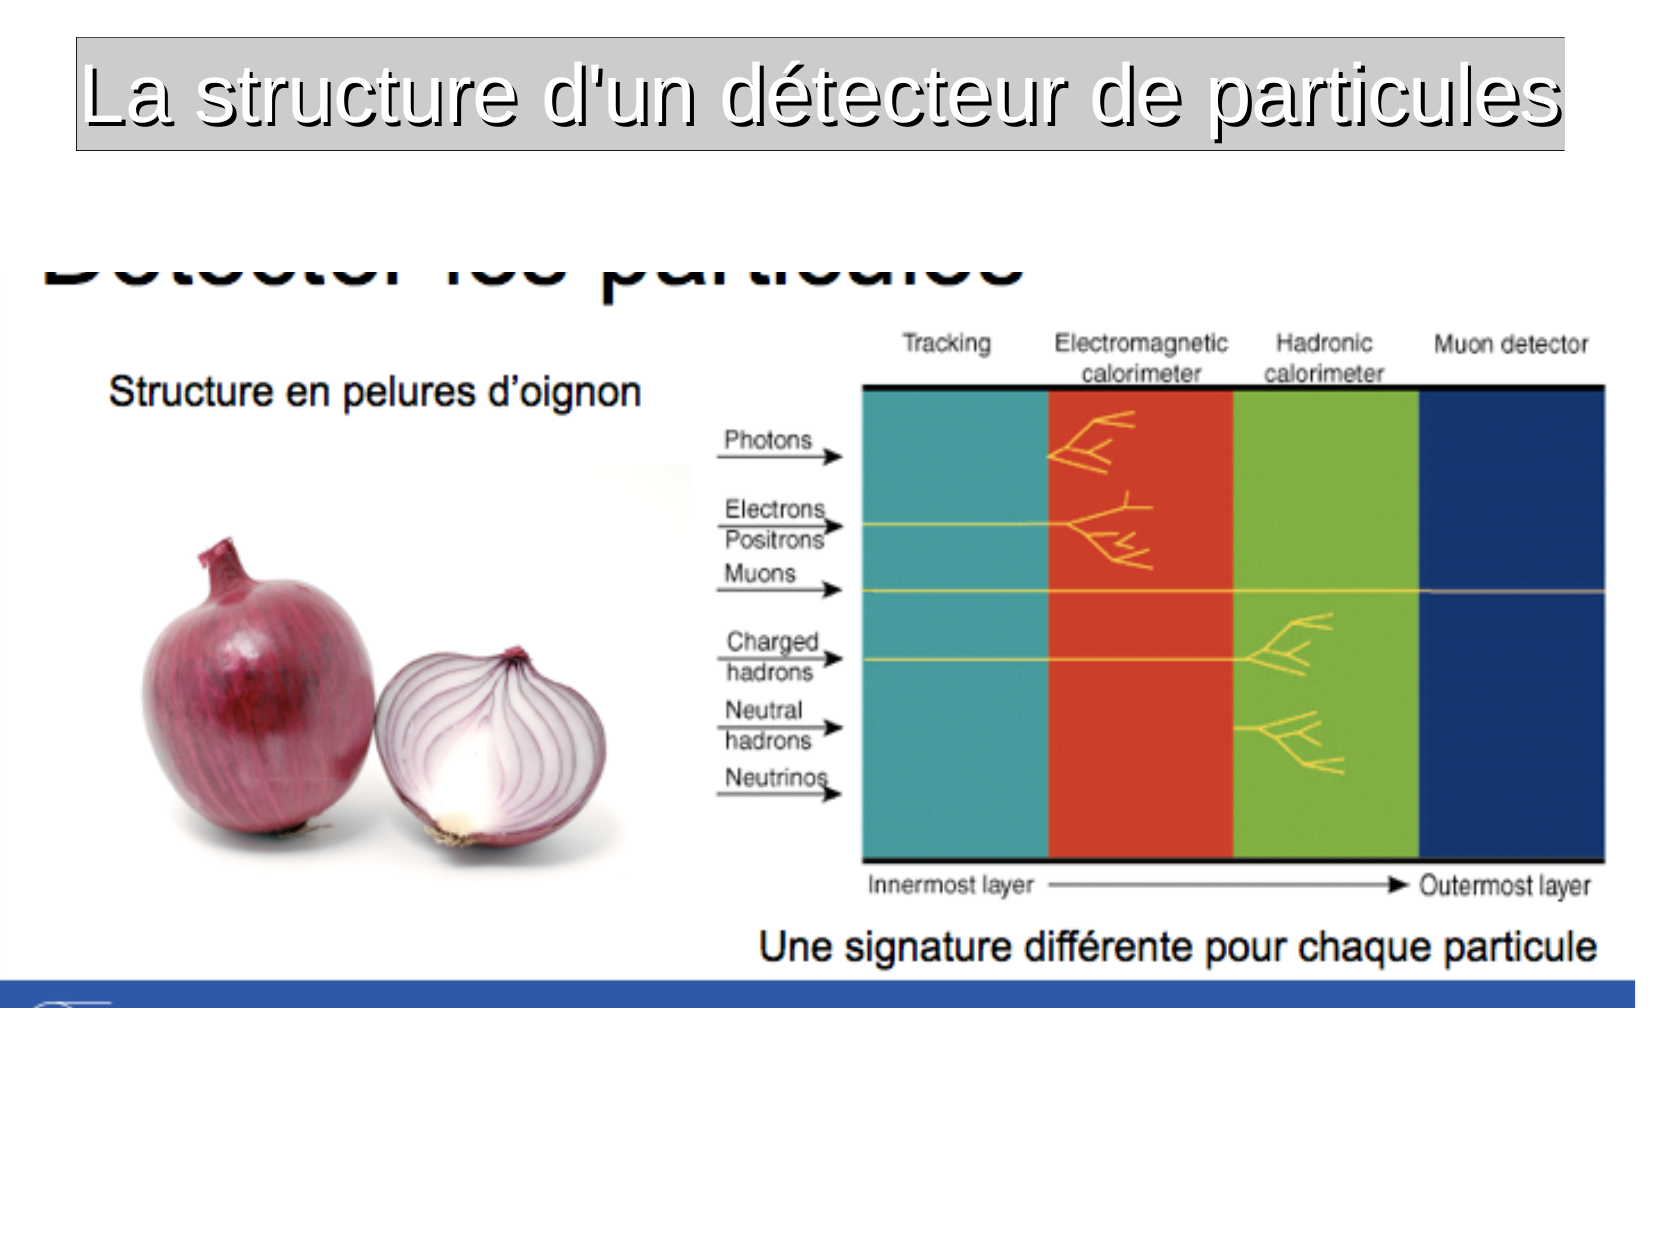

# La structure d'un détecteur de particules